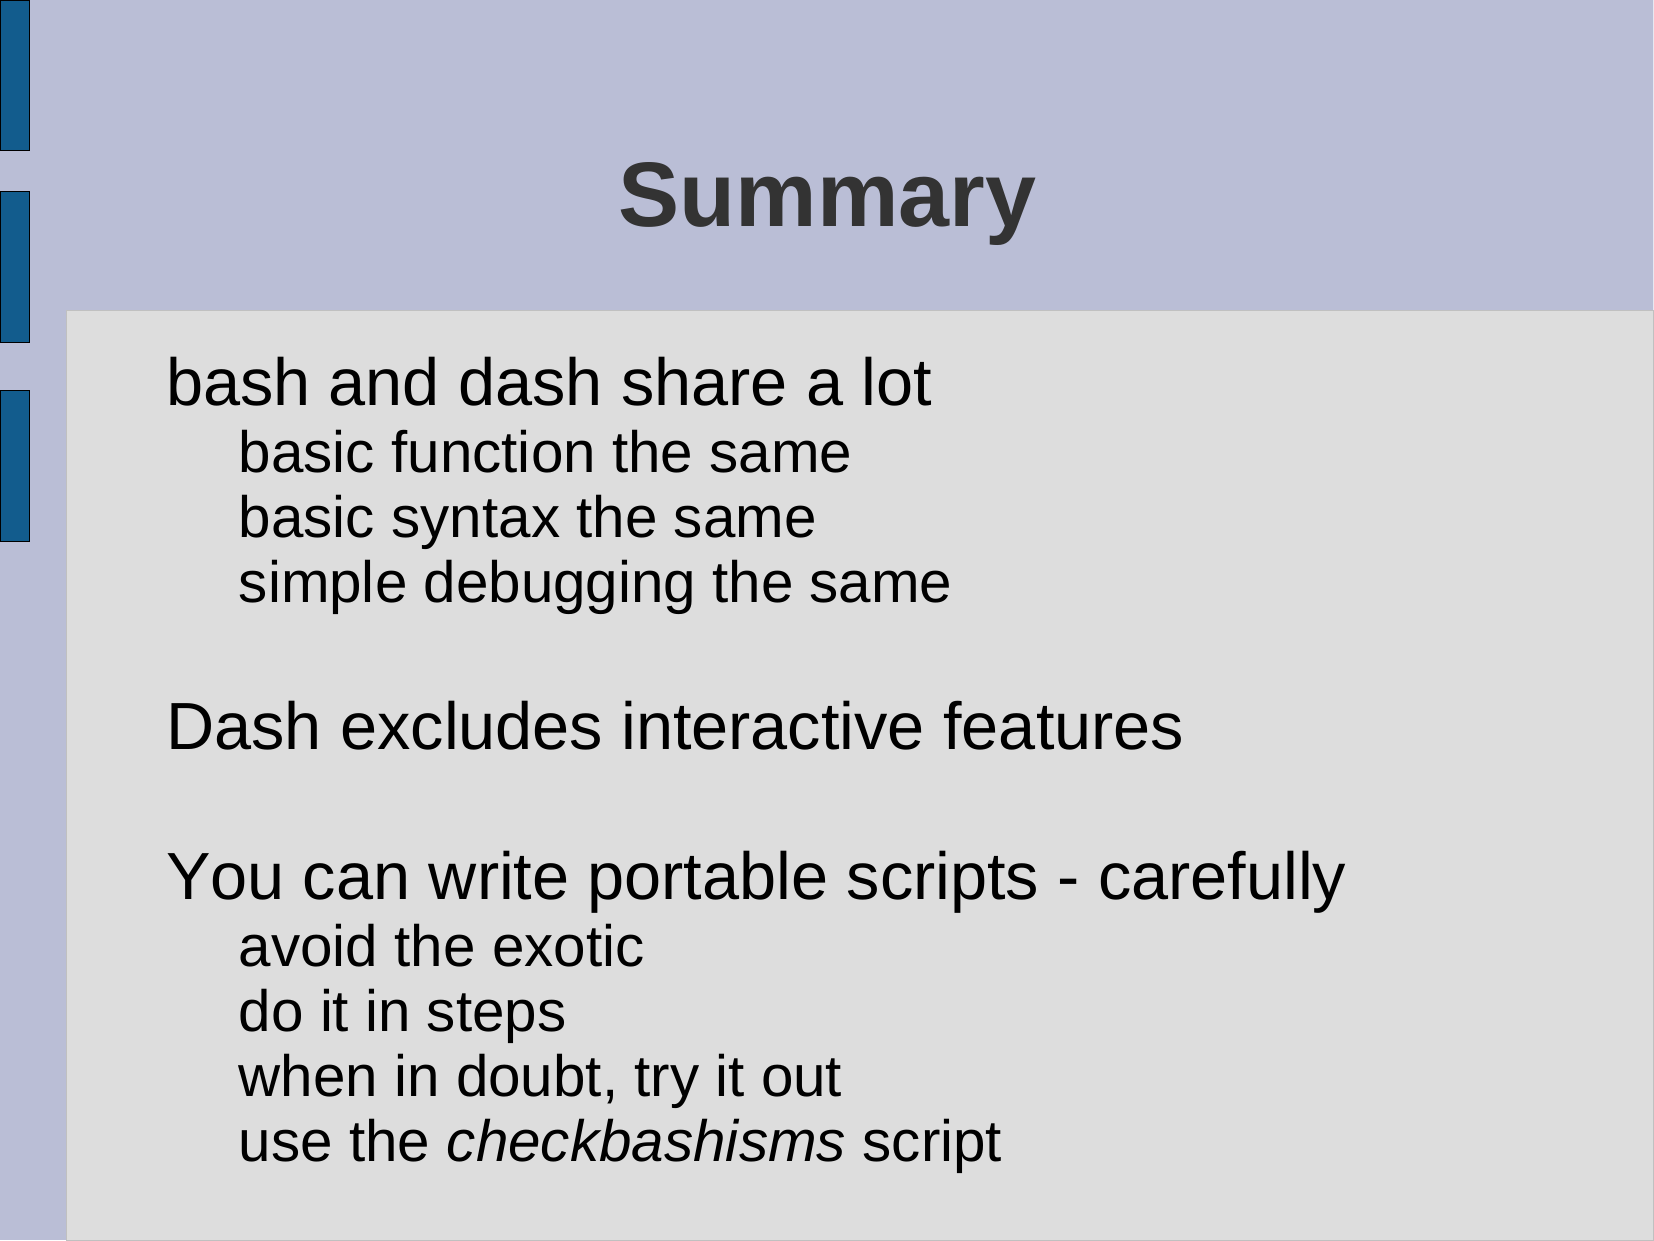

# Summary
bash and dash share a lot
basic function the same
basic syntax the same
simple debugging the same
Dash excludes interactive features
You can write portable scripts - carefully
avoid the exotic
do it in steps
when in doubt, try it out
use the checkbashisms script